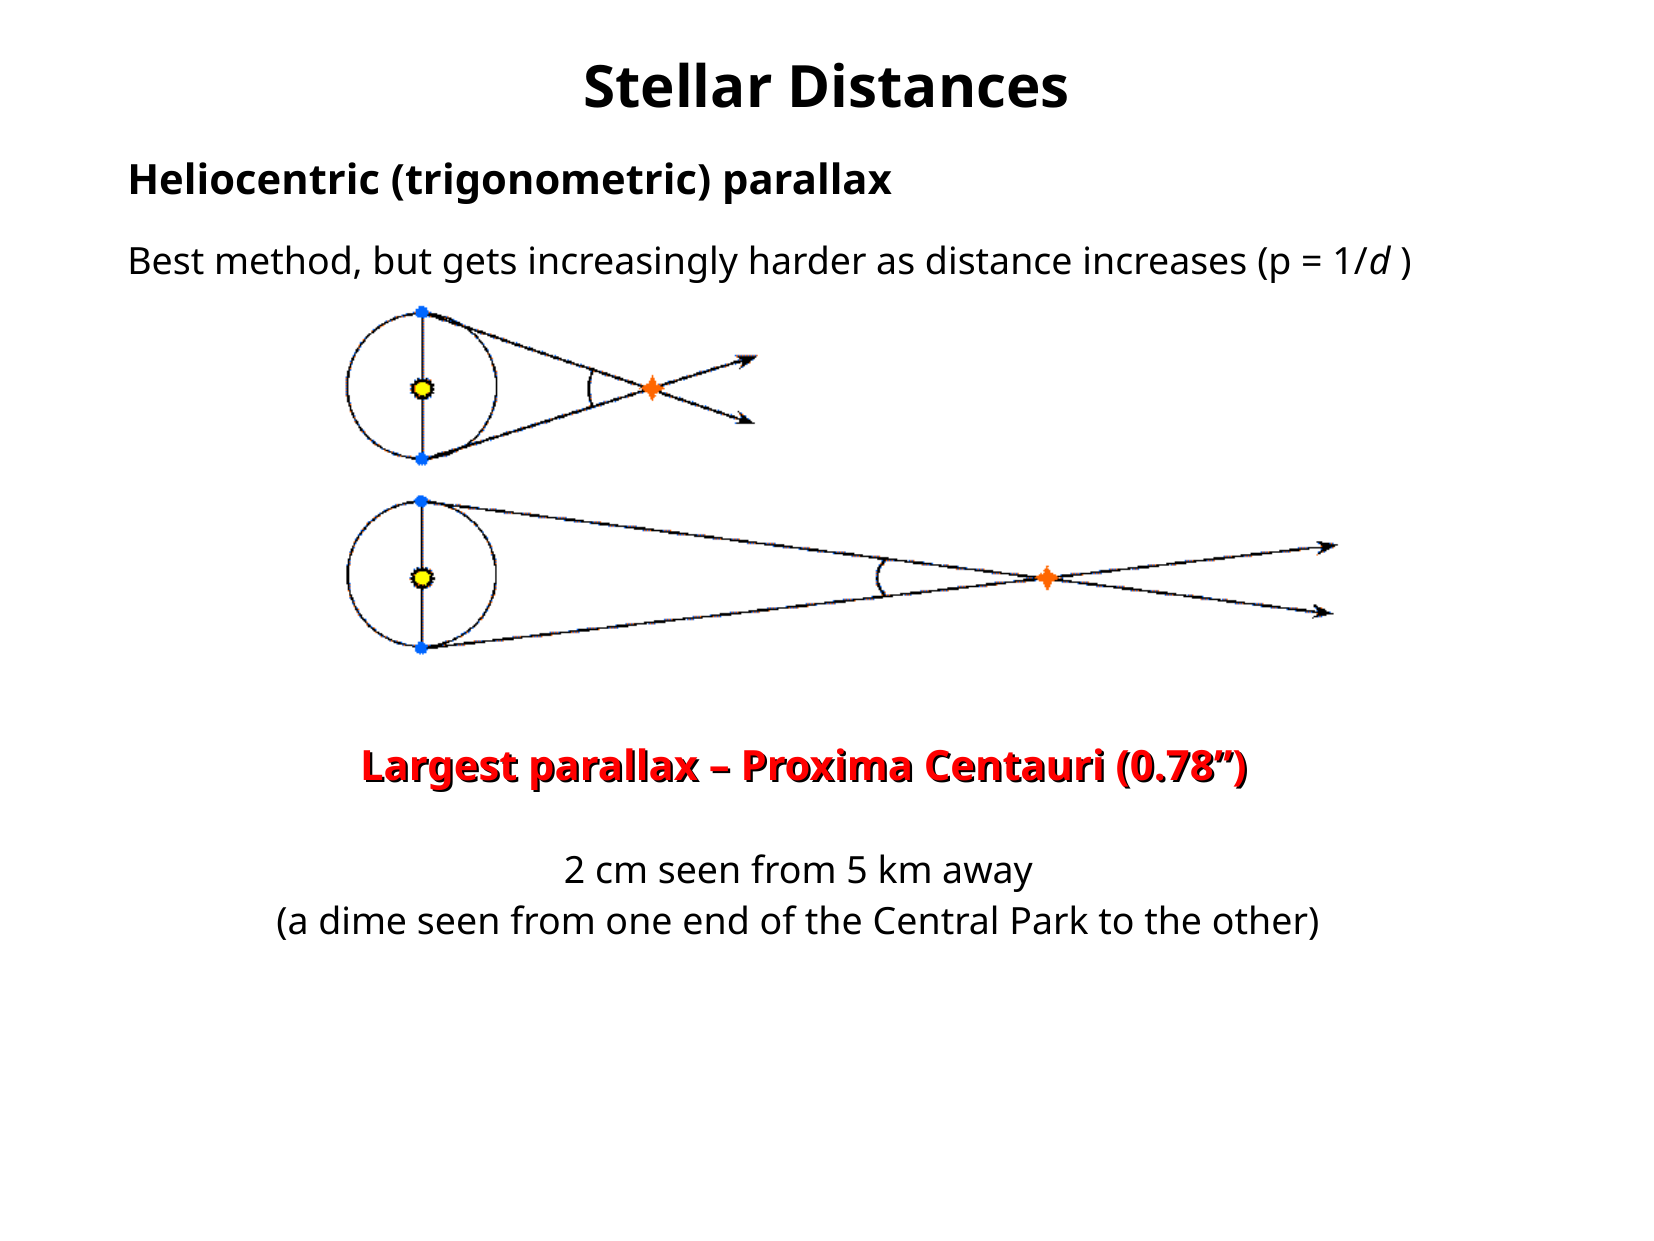

Stellar Distances
Heliocentric (trigonometric) parallax
Best method, but gets increasingly harder as distance increases (p = 1/d )
Largest parallax – Proxima Centauri (0.78”)
2 cm seen from 5 km away
(a dime seen from one end of the Central Park to the other)